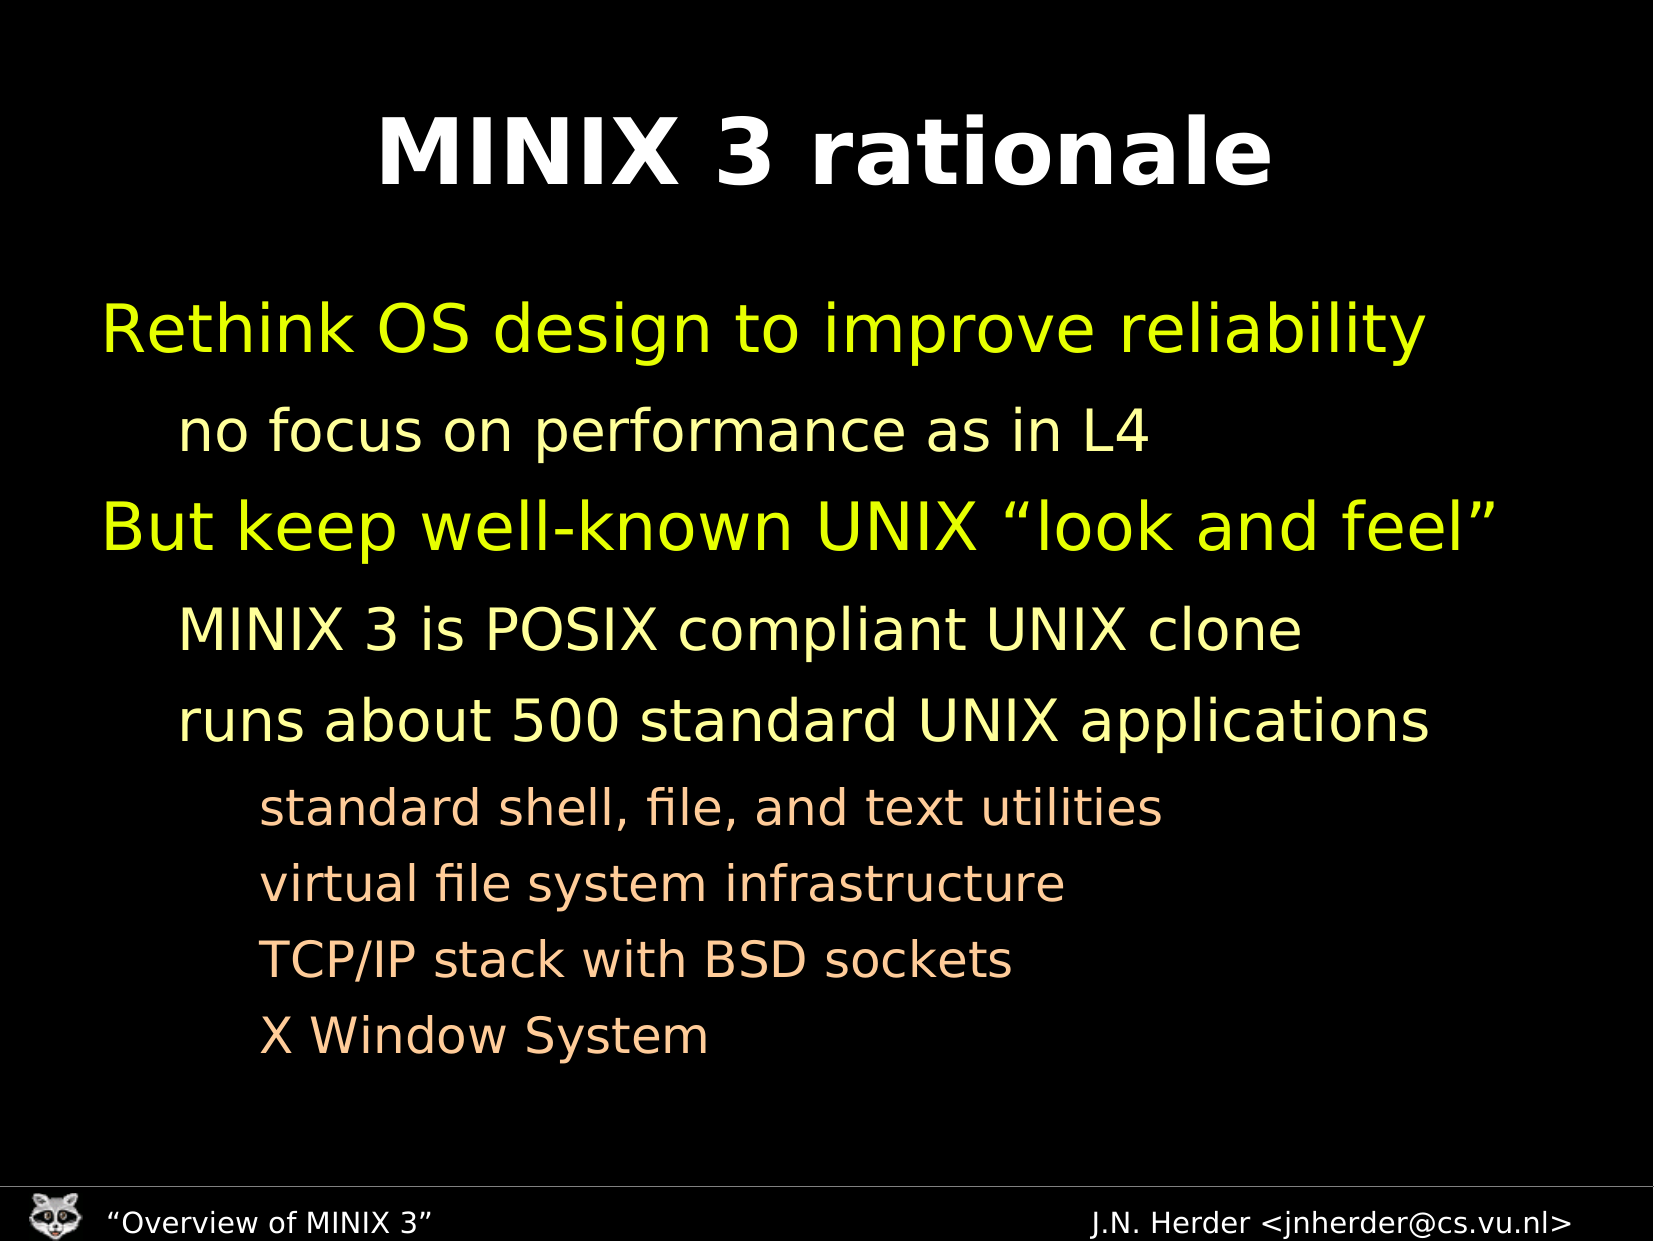

# MINIX 3 rationale
Rethink OS design to improve reliability
no focus on performance as in L4
But keep well-known UNIX “look and feel”
MINIX 3 is POSIX compliant UNIX clone
runs about 500 standard UNIX applications
standard shell, file, and text utilities
virtual file system infrastructure
TCP/IP stack with BSD sockets
X Window System